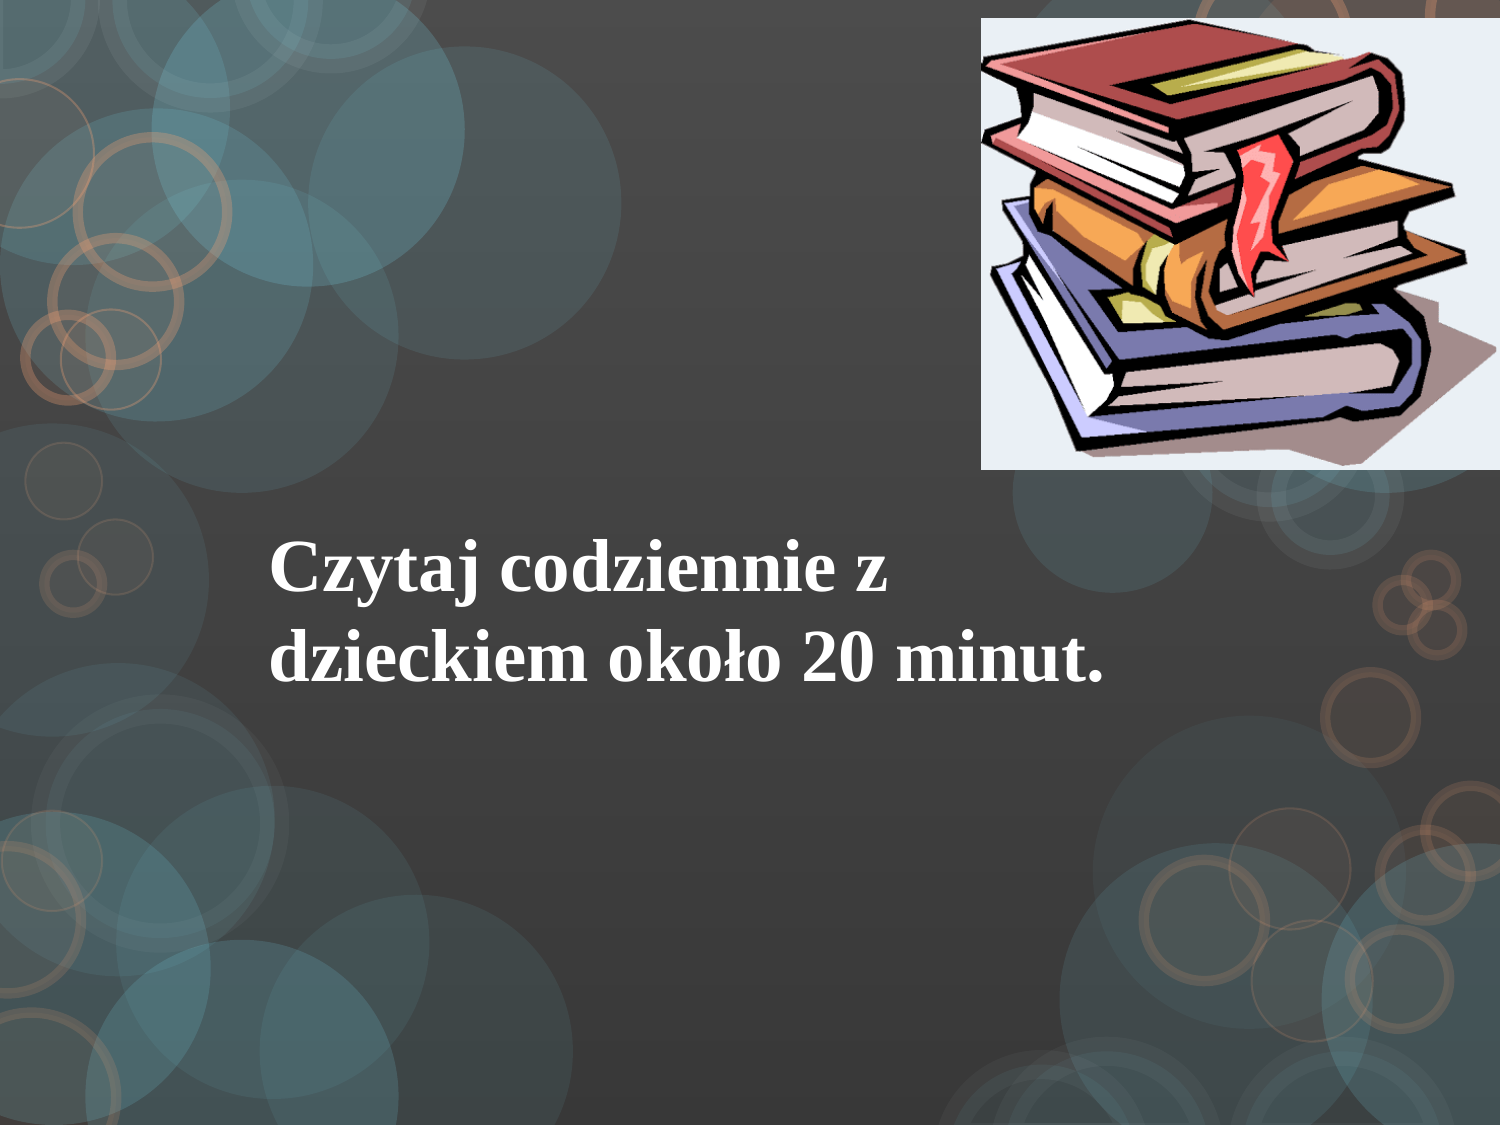

Czytaj codziennie z dzieckiem około 20 minut.